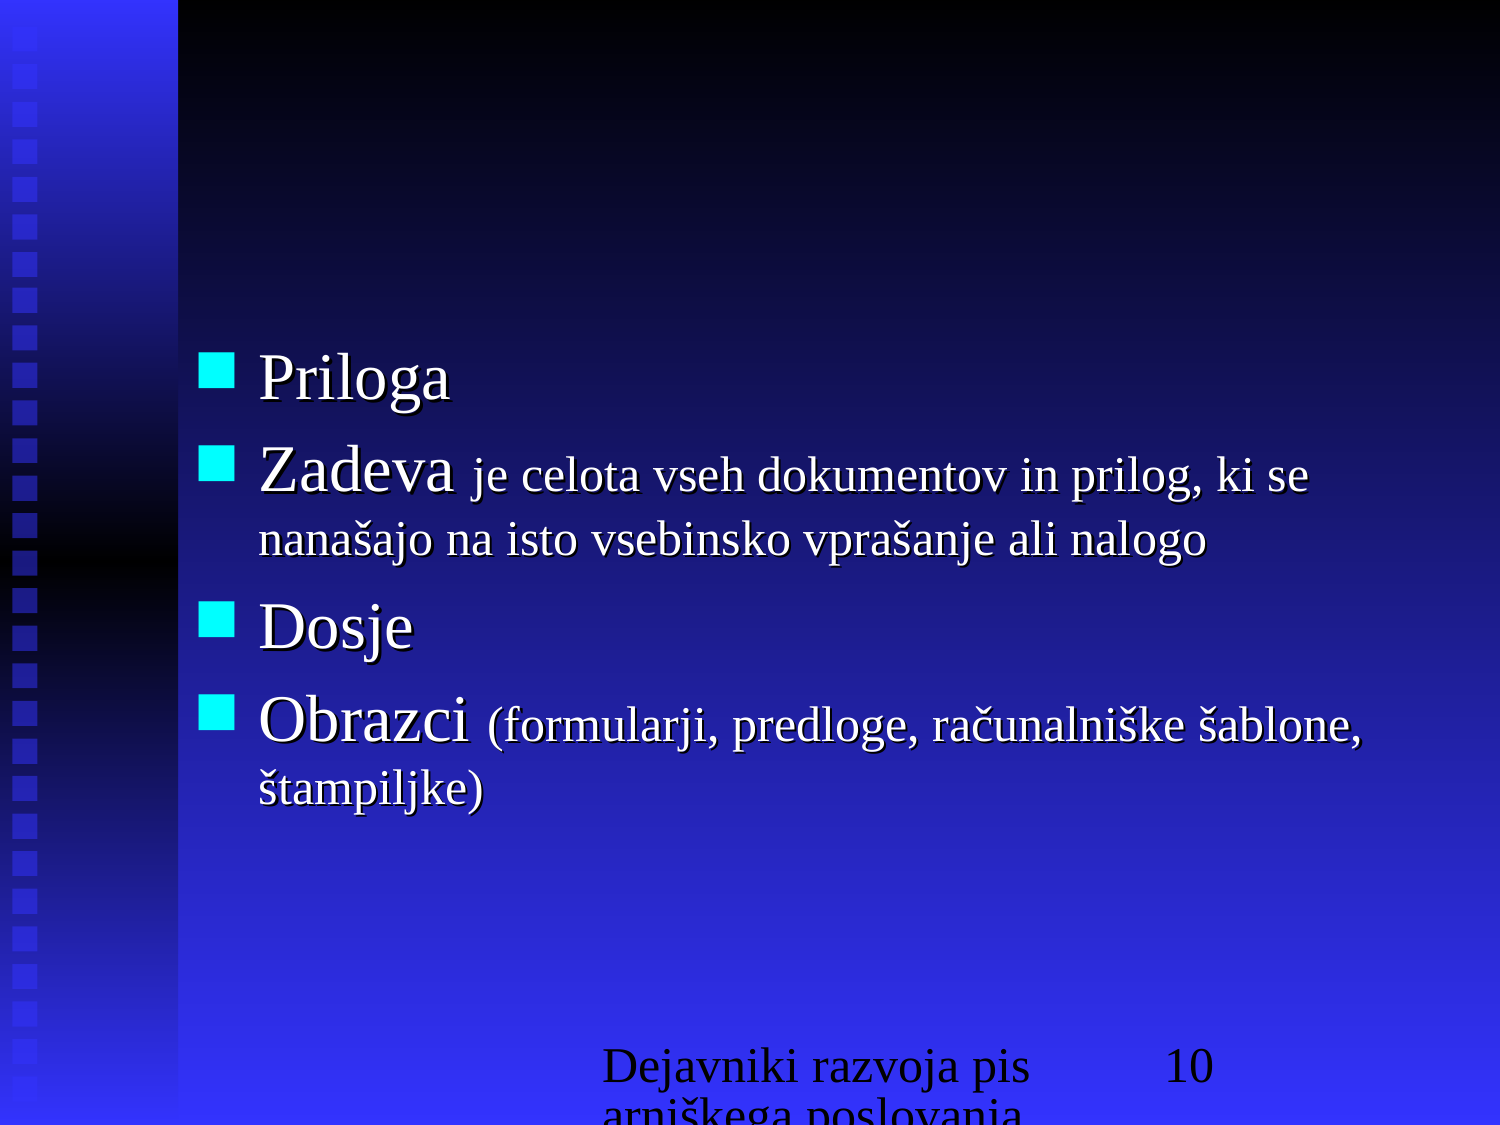

# Priloga
Zadeva je celota vseh dokumentov in prilog, ki se nanašajo na isto vsebinsko vprašanje ali nalogo
Dosje
Obrazci (formularji, predloge, računalniške šablone, štampiljke)
Dejavniki razvoja pisarniškega poslovanja
10